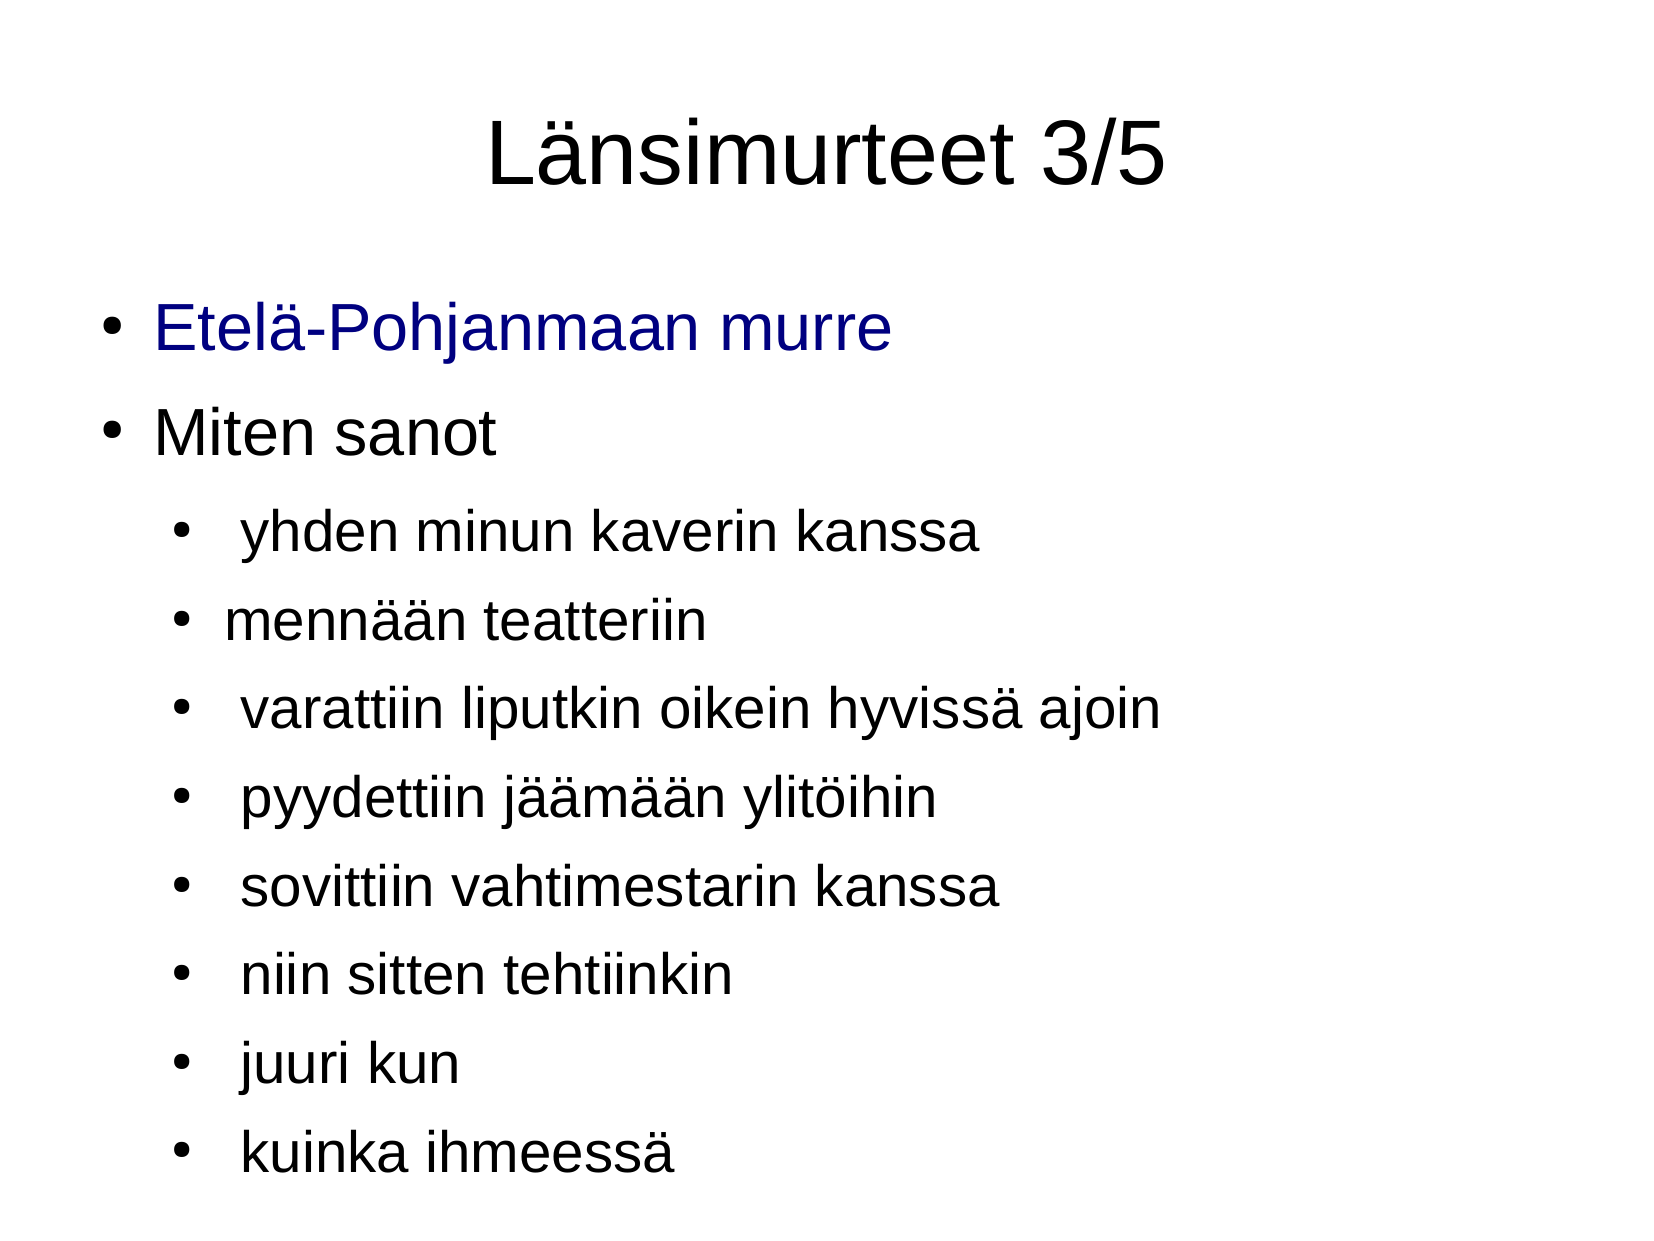

# Länsimurteet 3/5
Etelä-Pohjanmaan murre
Miten sanot
 yhden minun kaverin kanssa
mennään teatteriin
 varattiin liputkin oikein hyvissä ajoin
 pyydettiin jäämään ylitöihin
 sovittiin vahtimestarin kanssa
 niin sitten tehtiinkin
 juuri kun
 kuinka ihmeessä